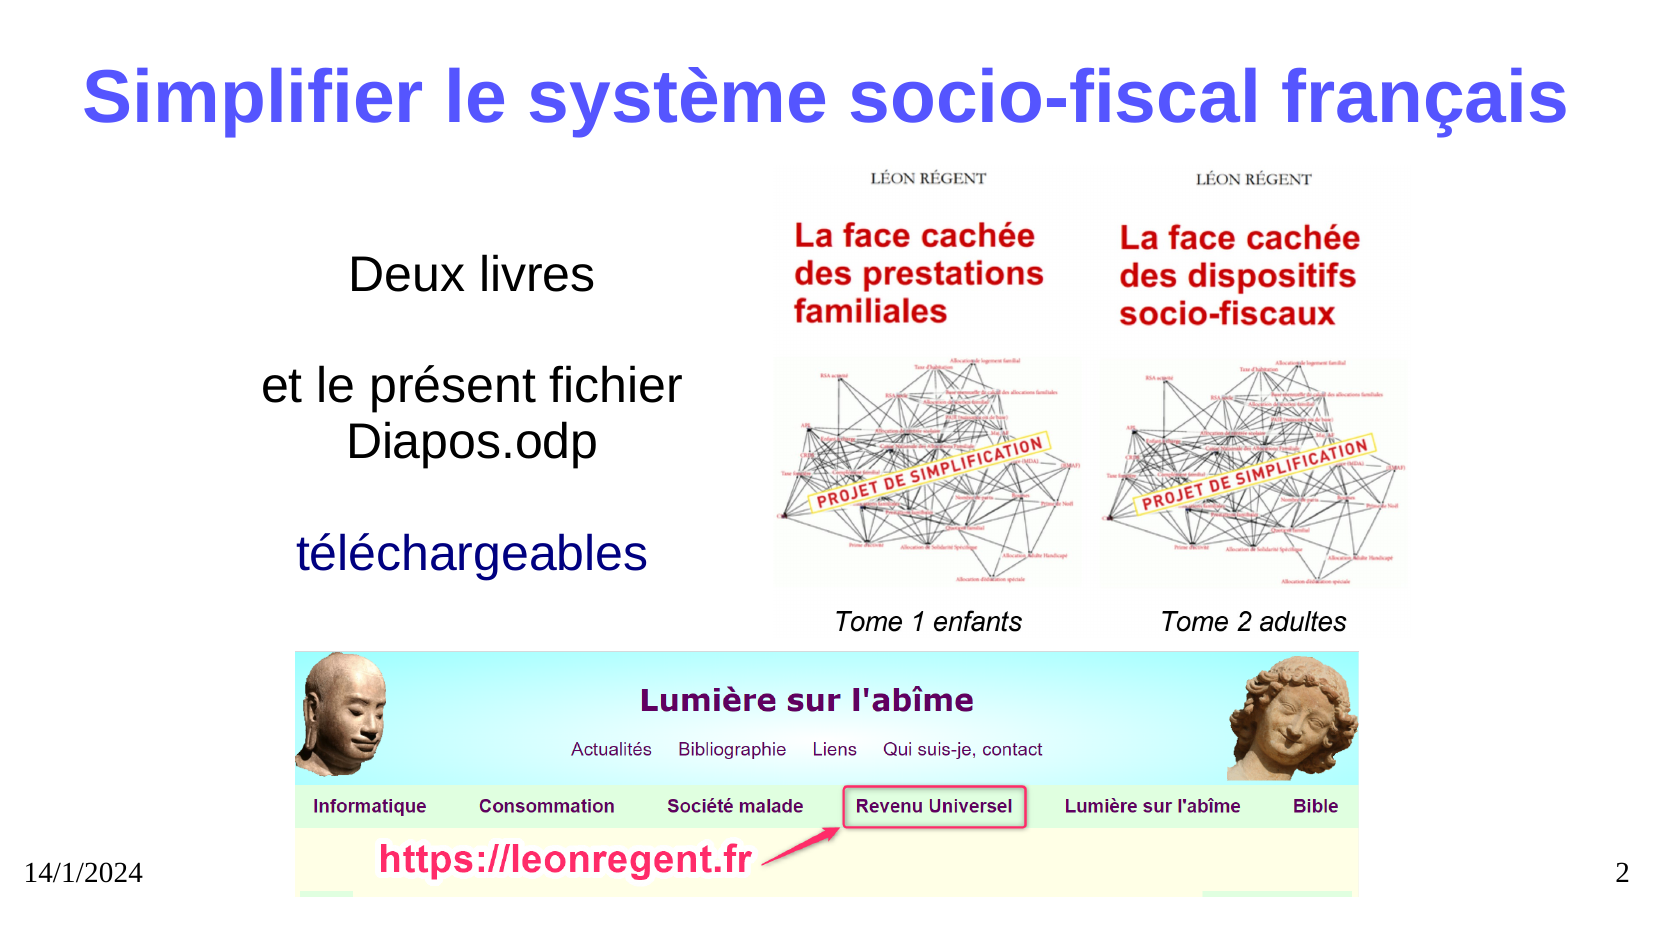

# Simplifier le système socio-fiscal français
Deux livres
et le présent fichier
Diapos.odp
téléchargeables
14/1/2024
2